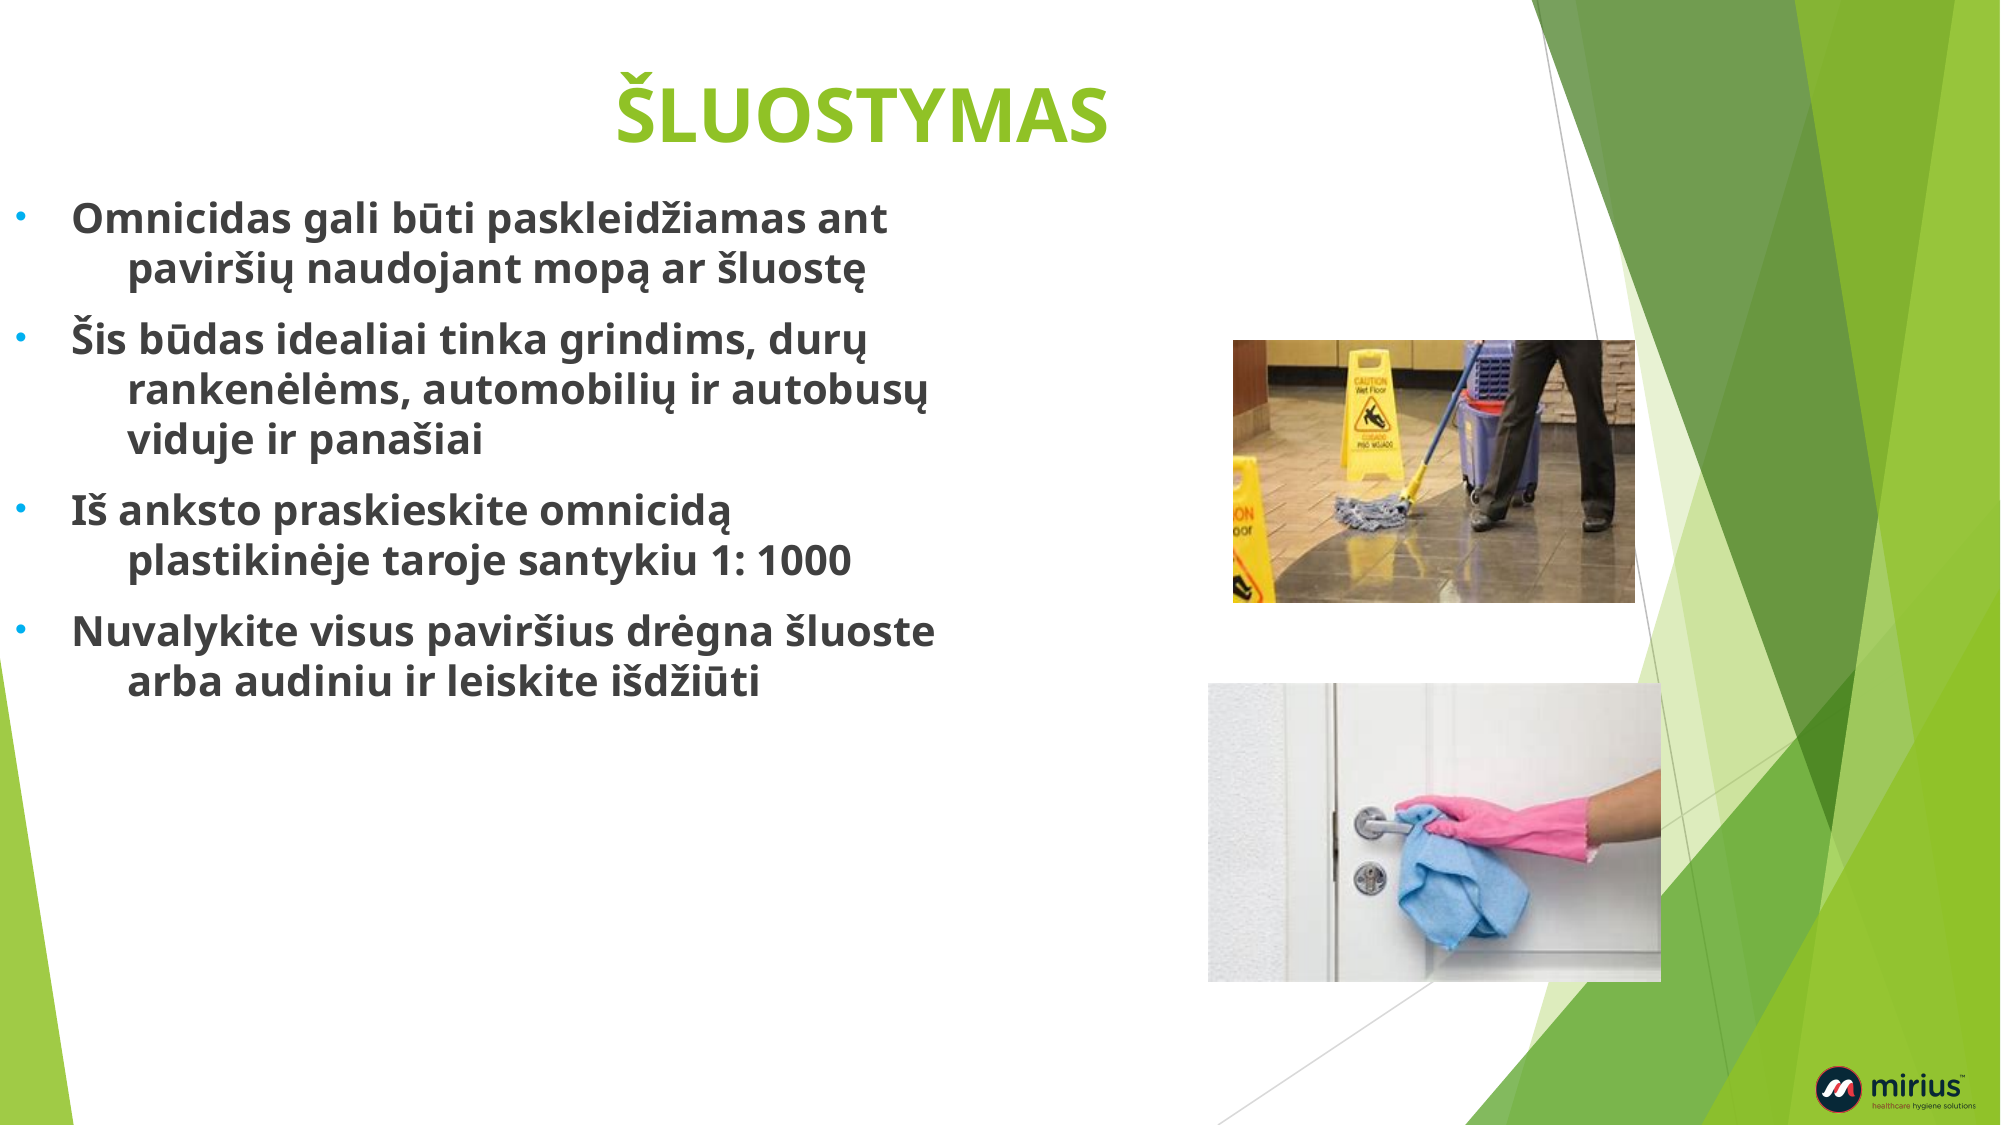

# ŠLUOSTYMAS
Omnicidas gali būti paskleidžiamas ant paviršių naudojant mopą ar šluostę
Šis būdas idealiai tinka grindims, durų rankenėlėms, automobilių ir autobusų viduje ir panašiai
Iš anksto praskieskite omnicidą plastikinėje taroje santykiu 1: 1000
Nuvalykite visus paviršius drėgna šluoste arba audiniu ir leiskite išdžiūti